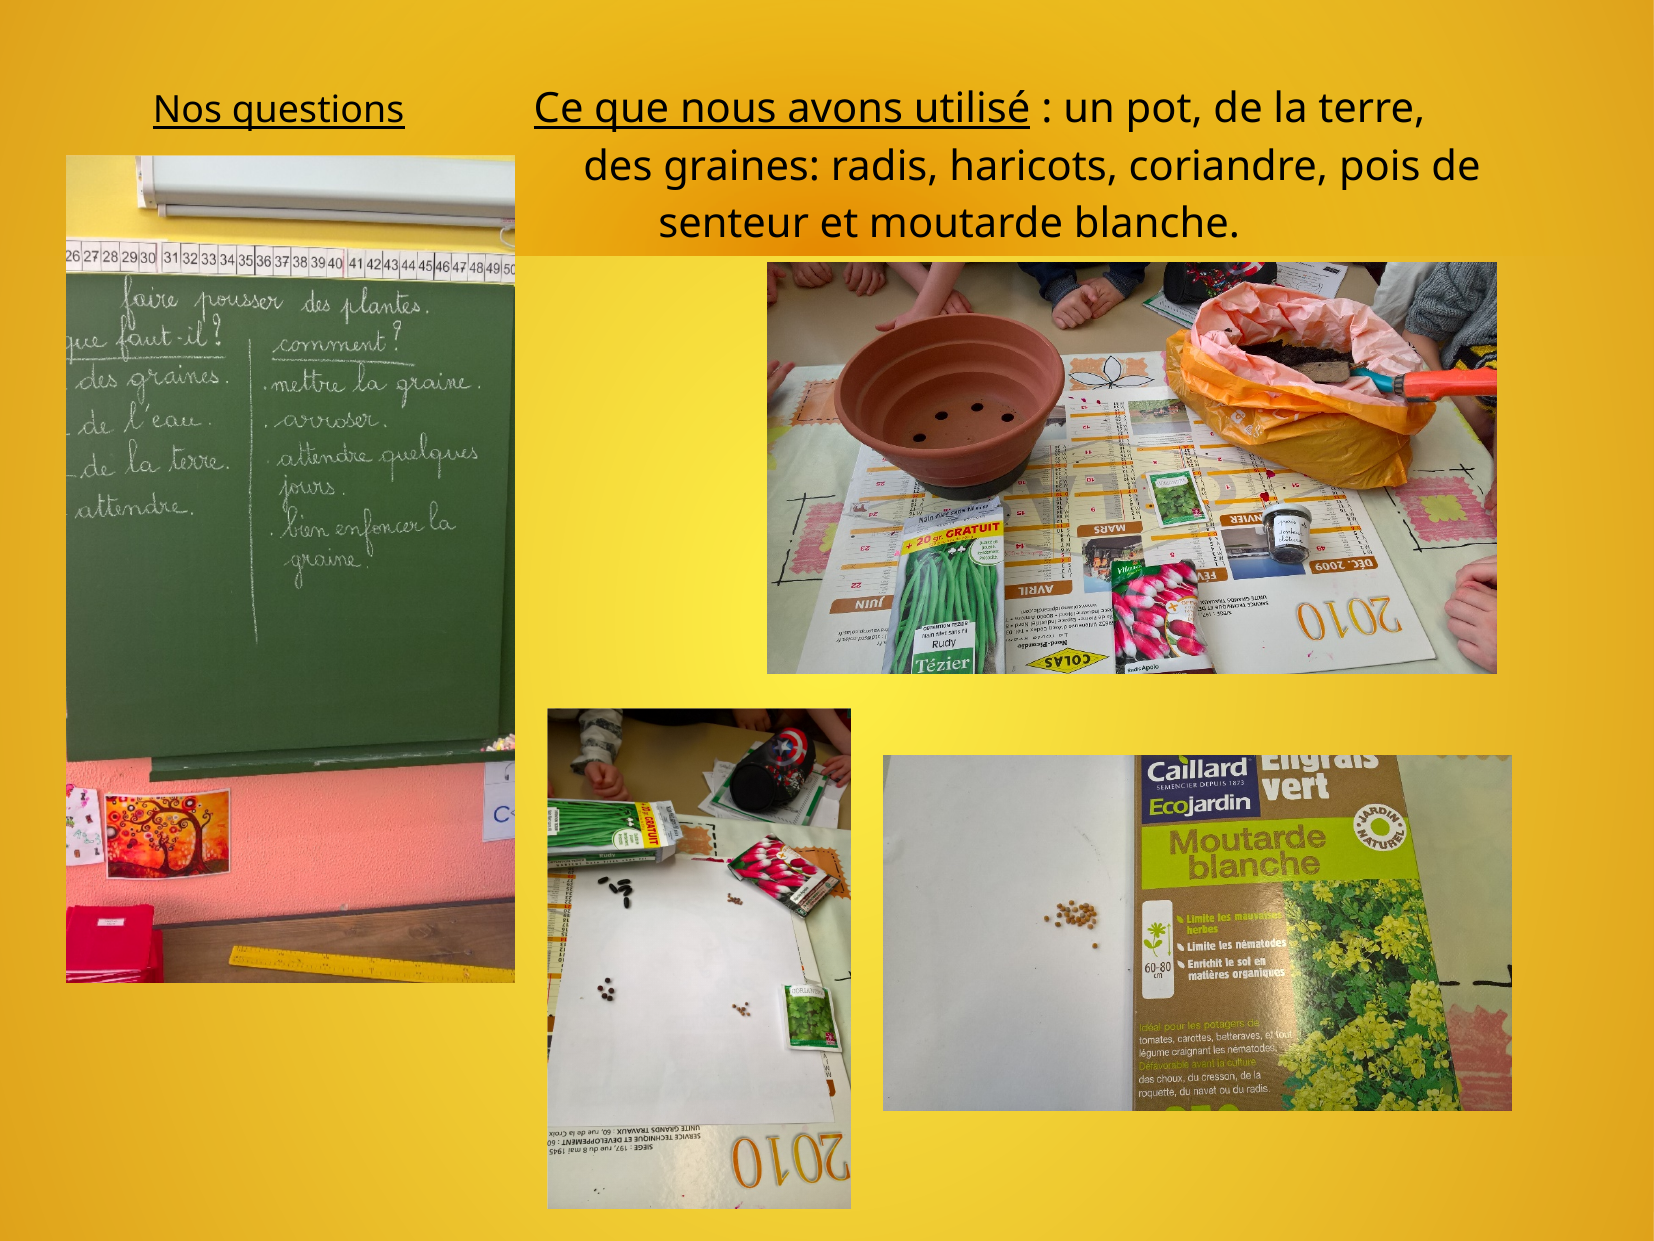

Nos questions Ce que nous avons utilisé : un pot, de la terre, 			des graines: radis, haricots, coriandre, pois de 			senteur et moutarde blanche.